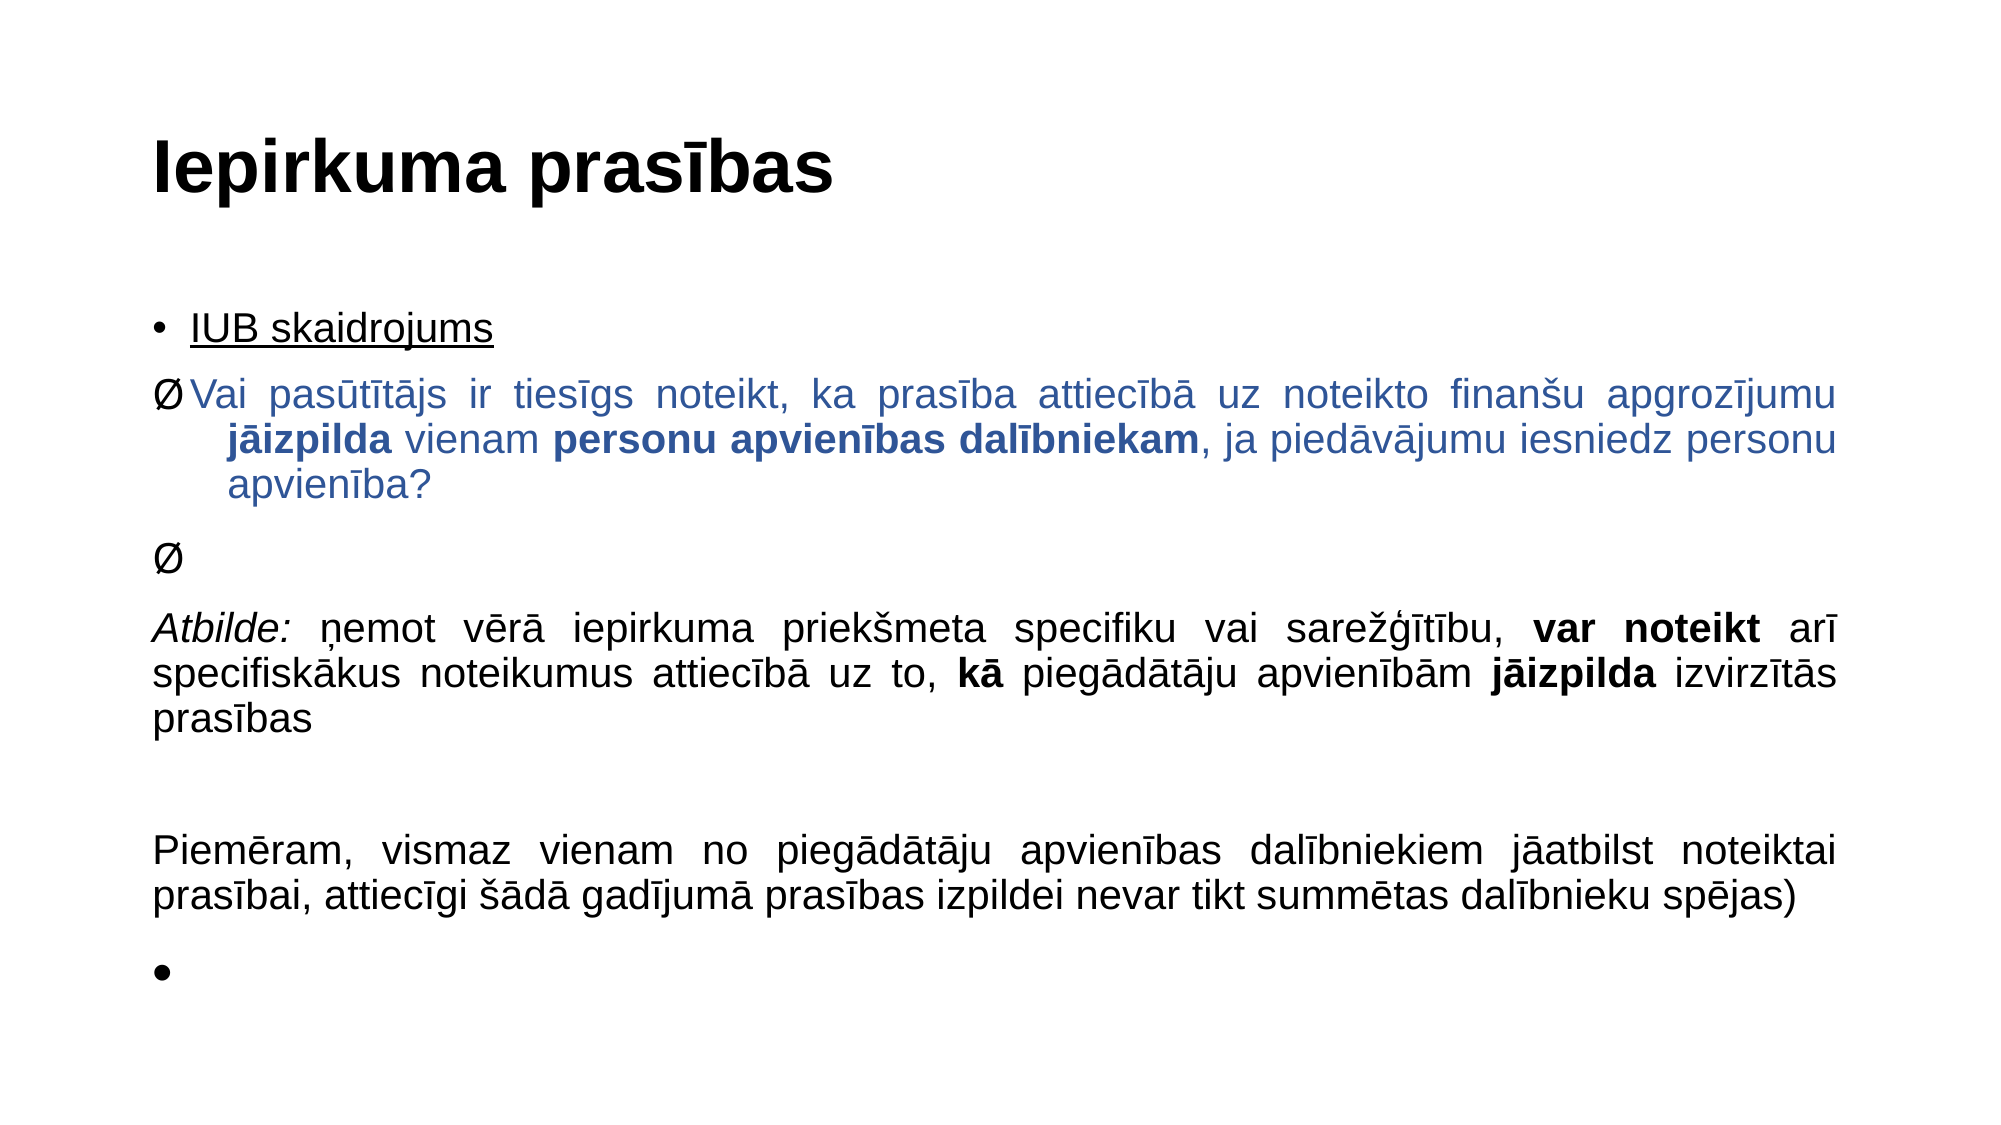

# Iepirkuma prasības
IUB skaidrojums
Vai pasūtītājs ir tiesīgs noteikt, ka prasība attiecībā uz noteikto finanšu apgrozījumu jāizpilda vienam personu apvienības dalībniekam, ja piedāvājumu iesniedz personu apvienība?
Atbilde: ņemot vērā iepirkuma priekšmeta specifiku vai sarežģītību, var noteikt arī specifiskākus noteikumus attiecībā uz to, kā piegādātāju apvienībām jāizpilda izvirzītās prasības
Piemēram, vismaz vienam no piegādātāju apvienības dalībniekiem jāatbilst noteiktai prasībai, attiecīgi šādā gadījumā prasības izpildei nevar tikt summētas dalībnieku spējas)